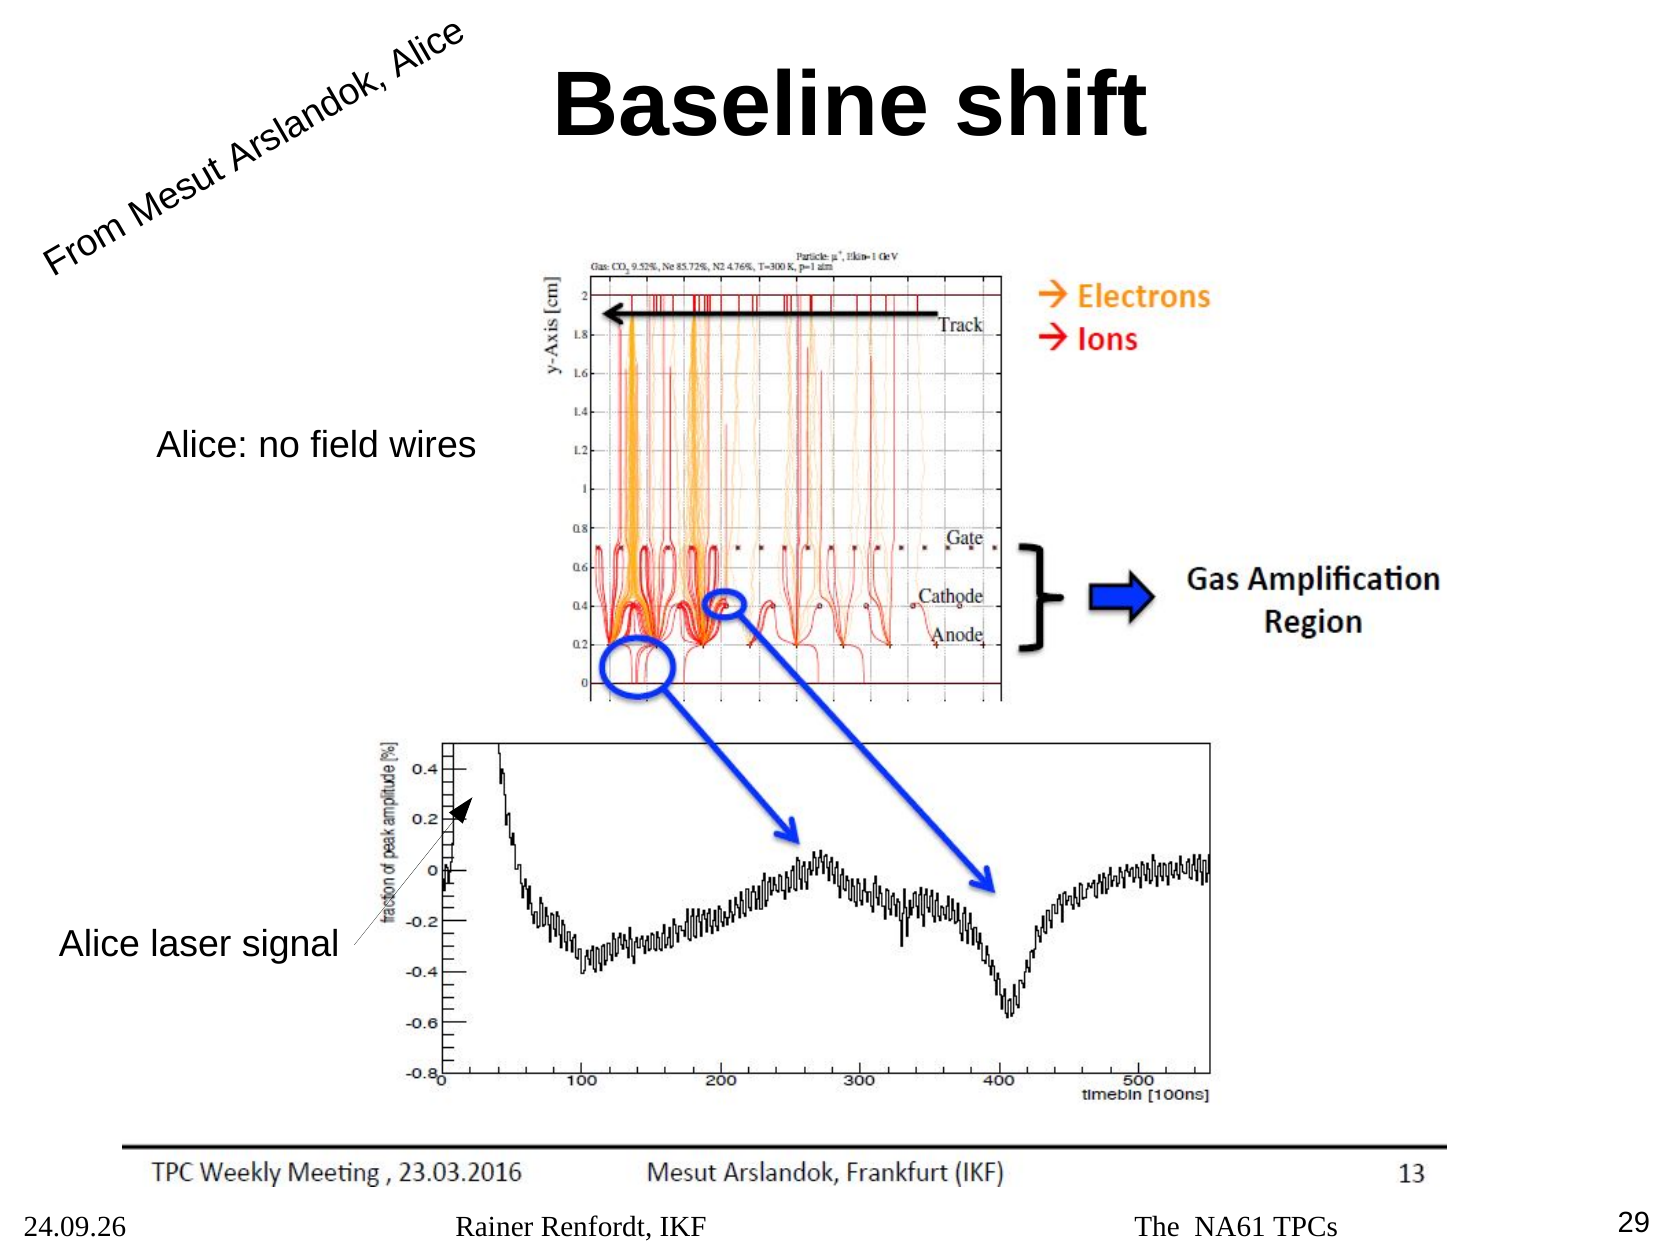

# Baseline shift
From Mesut Arslandok, Alice
Alice: no field wires
Alice laser signal